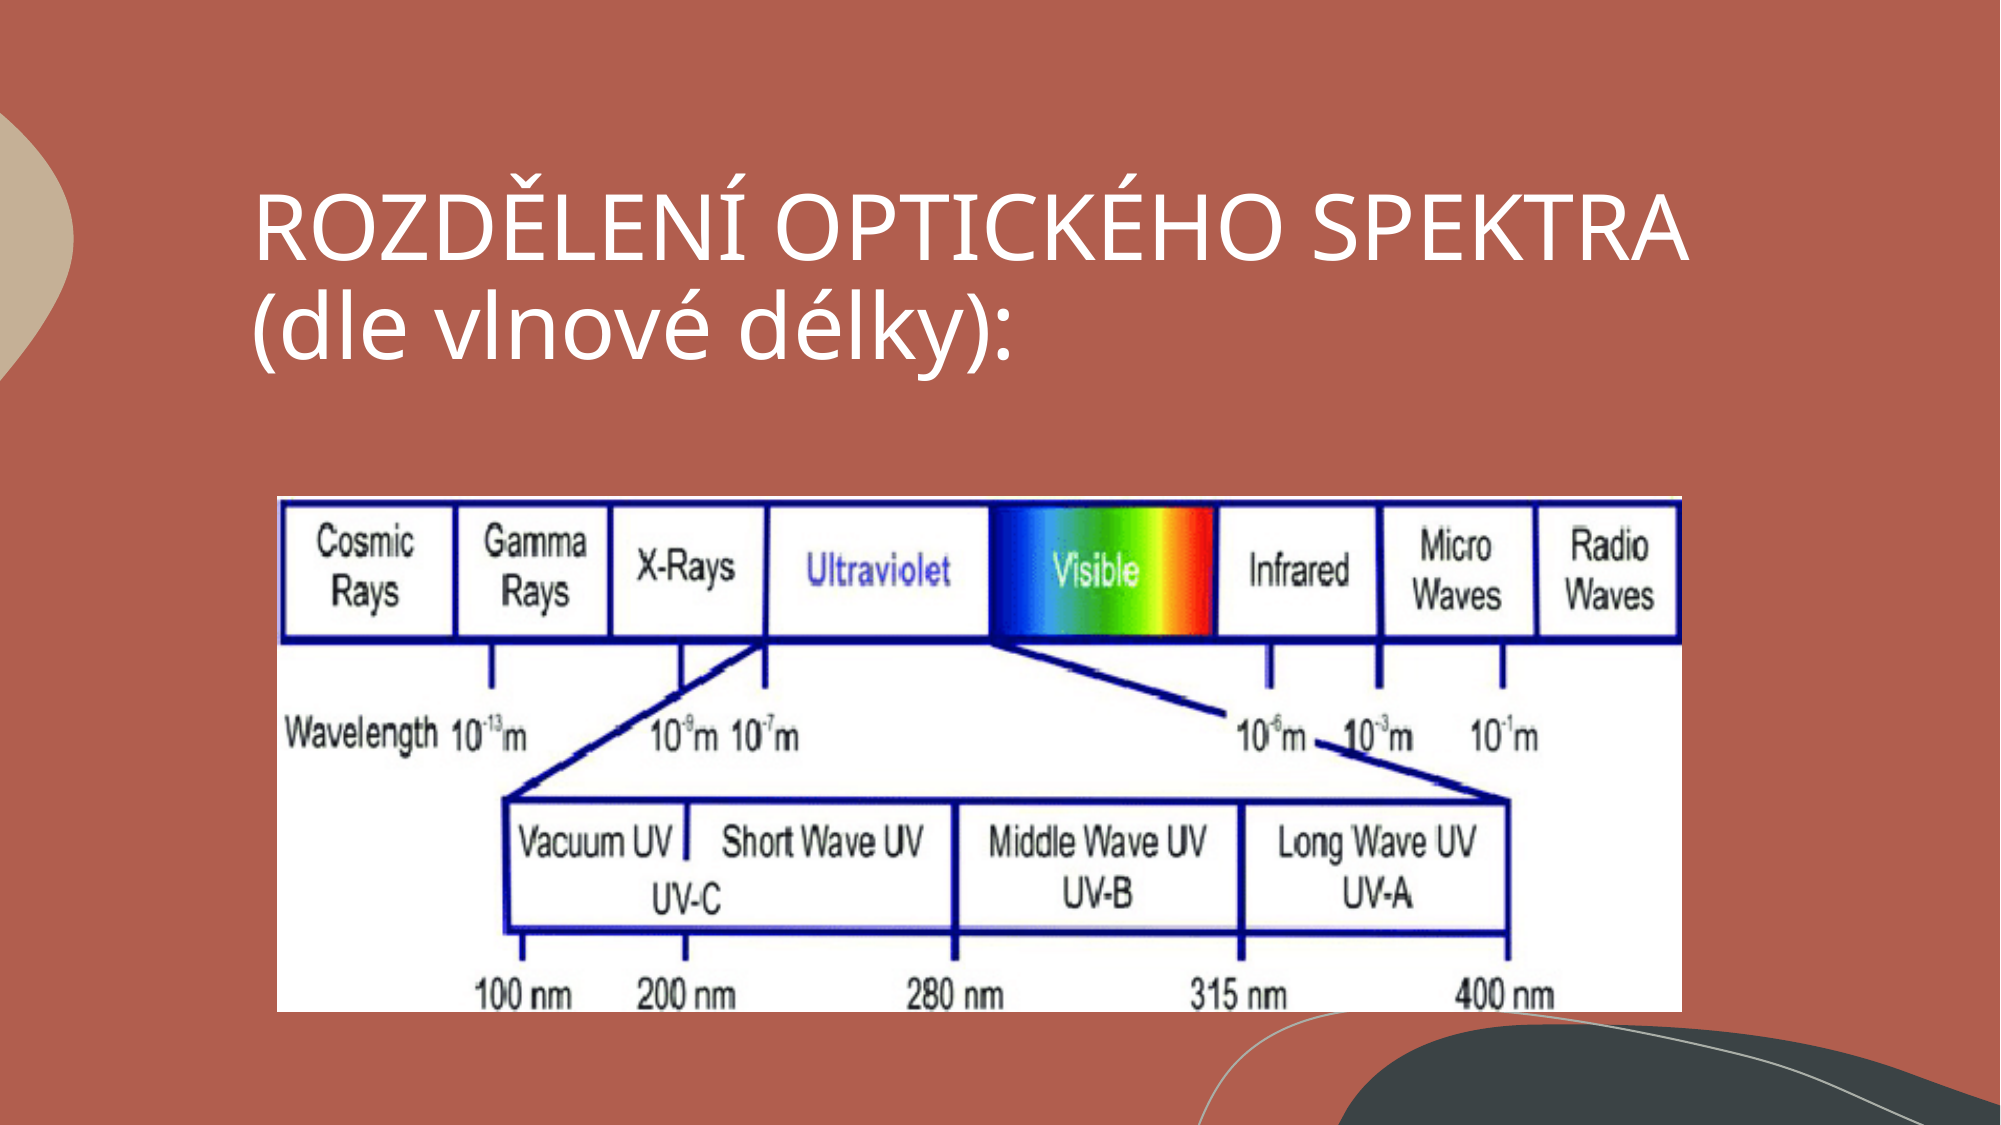

# ROZDĚLENÍ OPTICKÉHO SPEKTRA (dle vlnové délky):